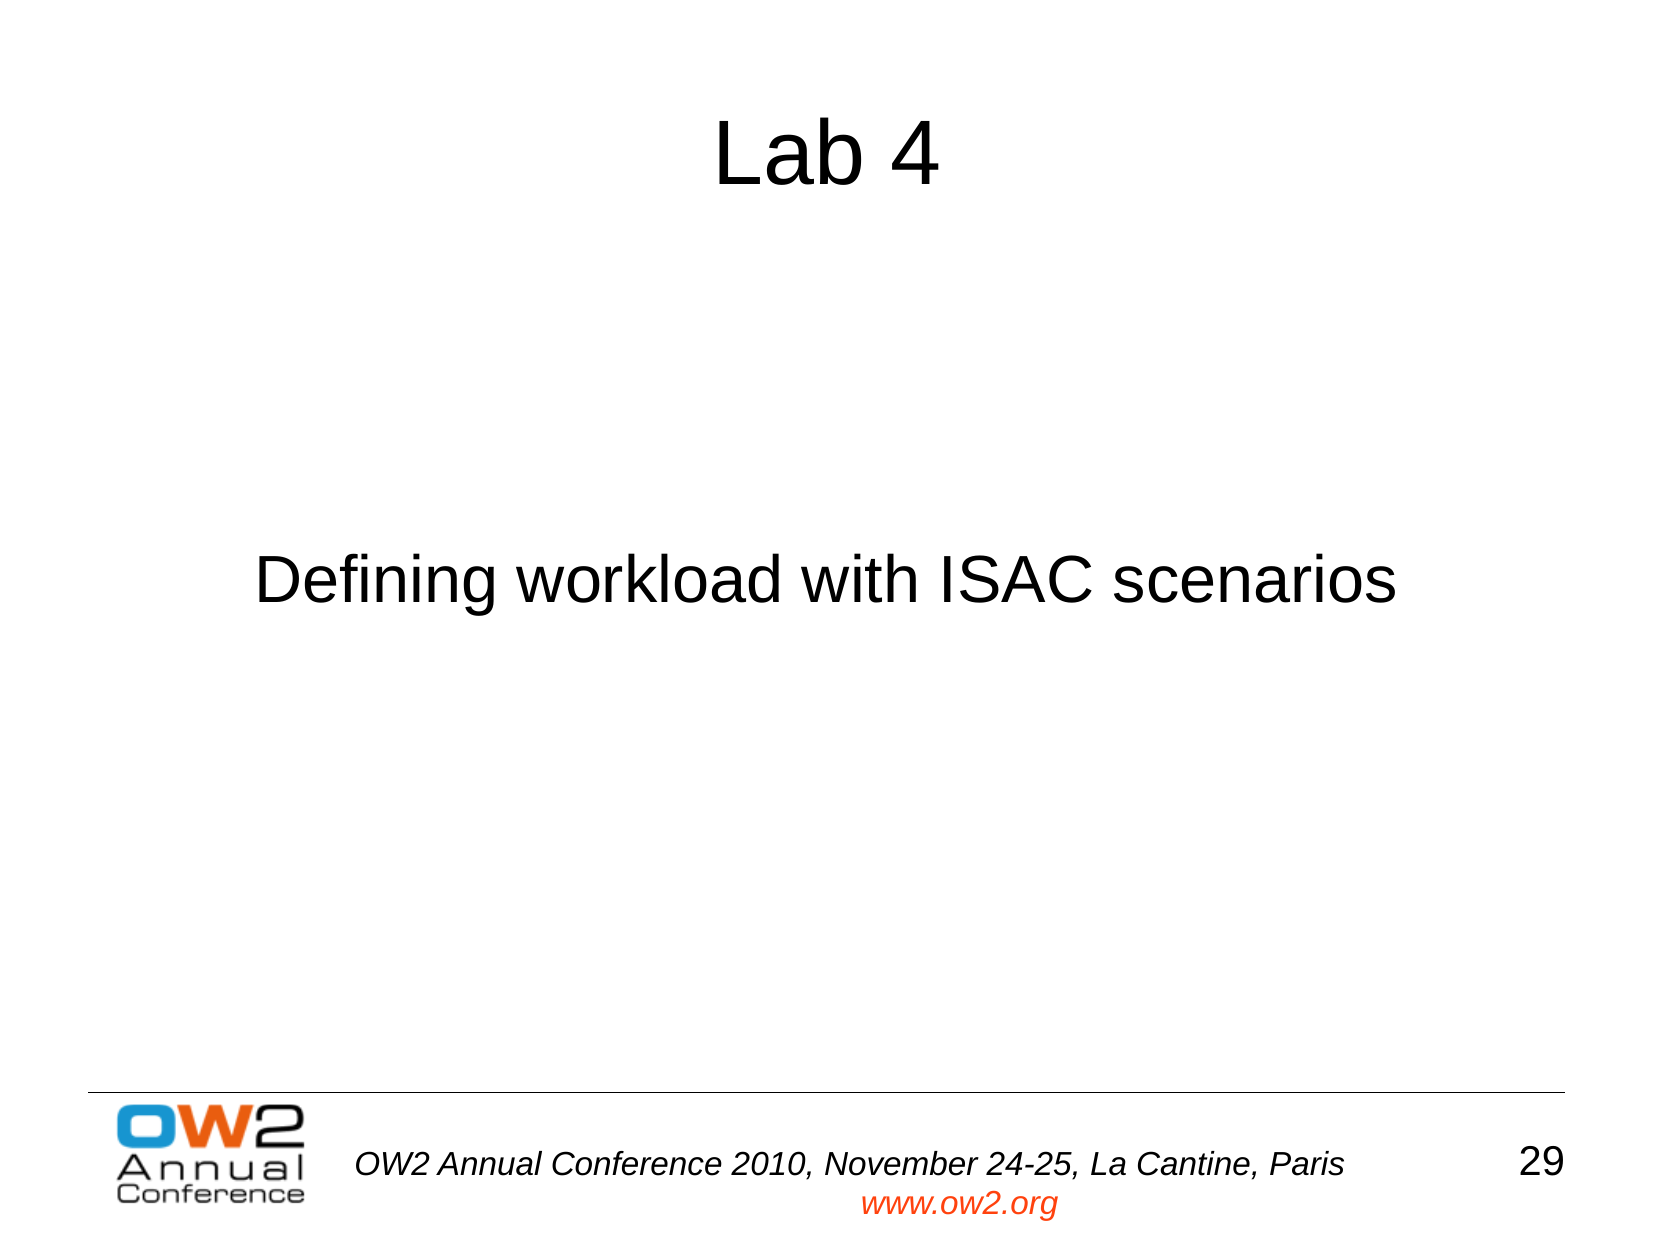

# Lab 4
Defining workload with ISAC scenarios